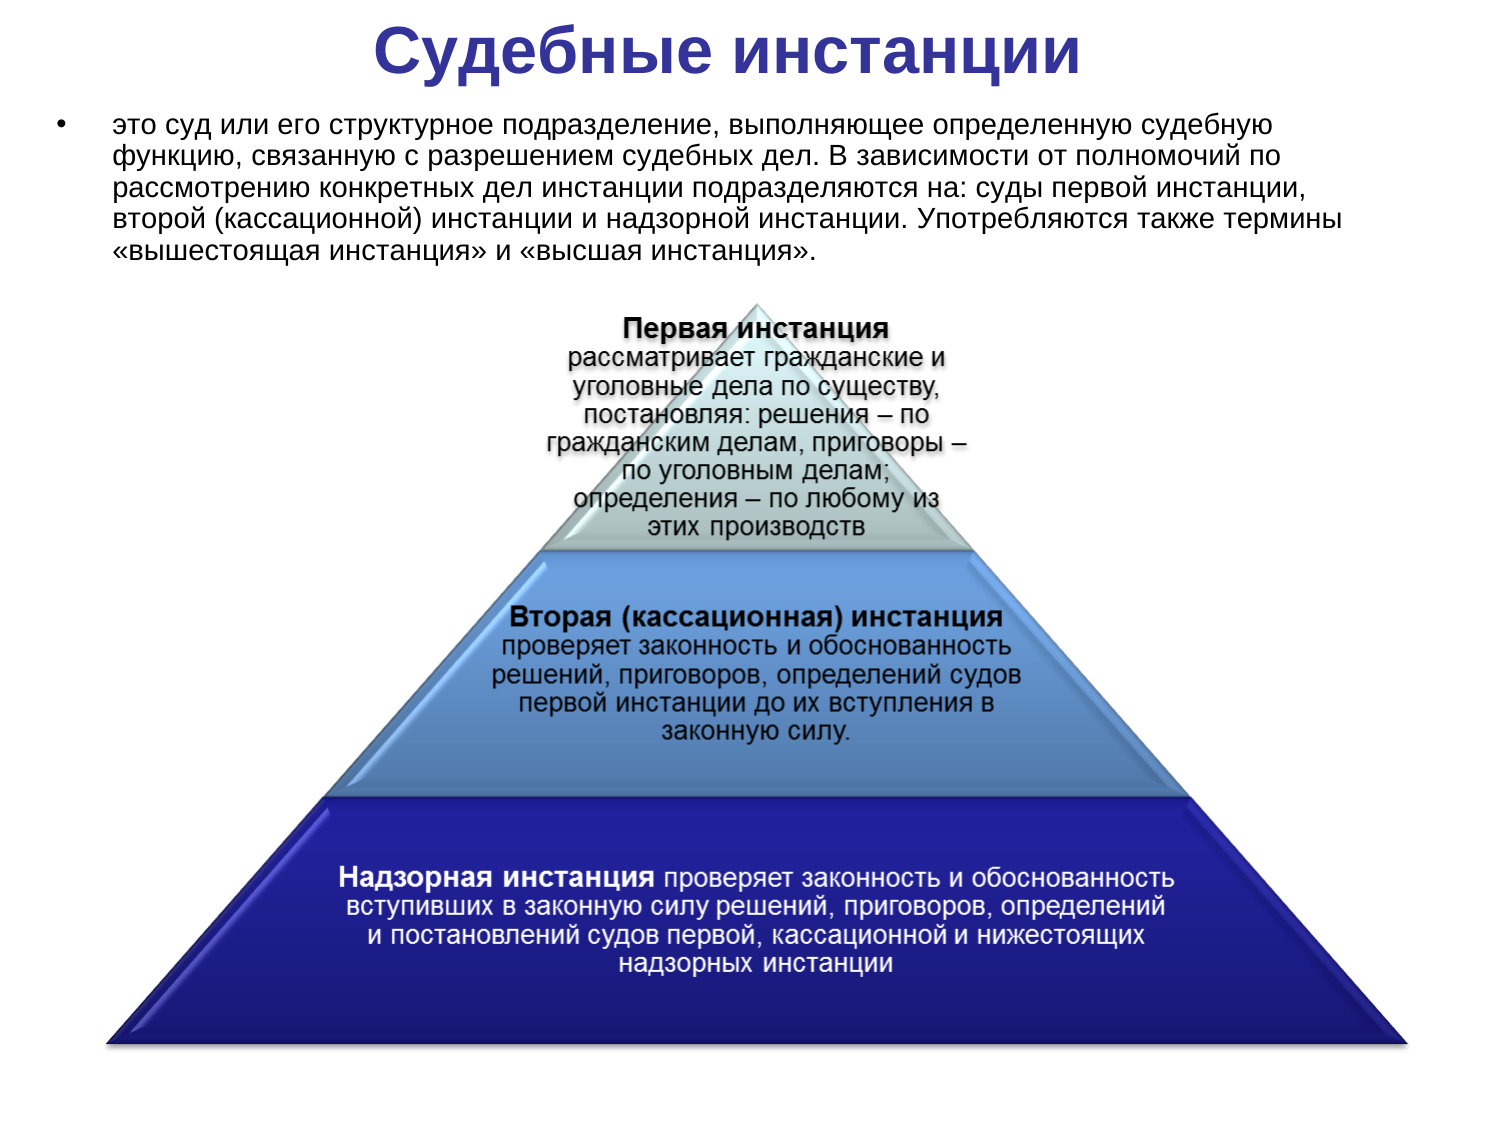

# Судебные инстанции
это суд или его структурное подразделение, выполняющее определенную судебную функцию, связанную с разрешением судебных дел. В зависимости от полномочий по рассмотрению конкретных дел инстанции подразделяются на: суды первой инстанции, второй (кассационной) инстанции и надзорной инстанции. Употребляются также термины «вышестоящая инстанция» и «высшая инстанция».